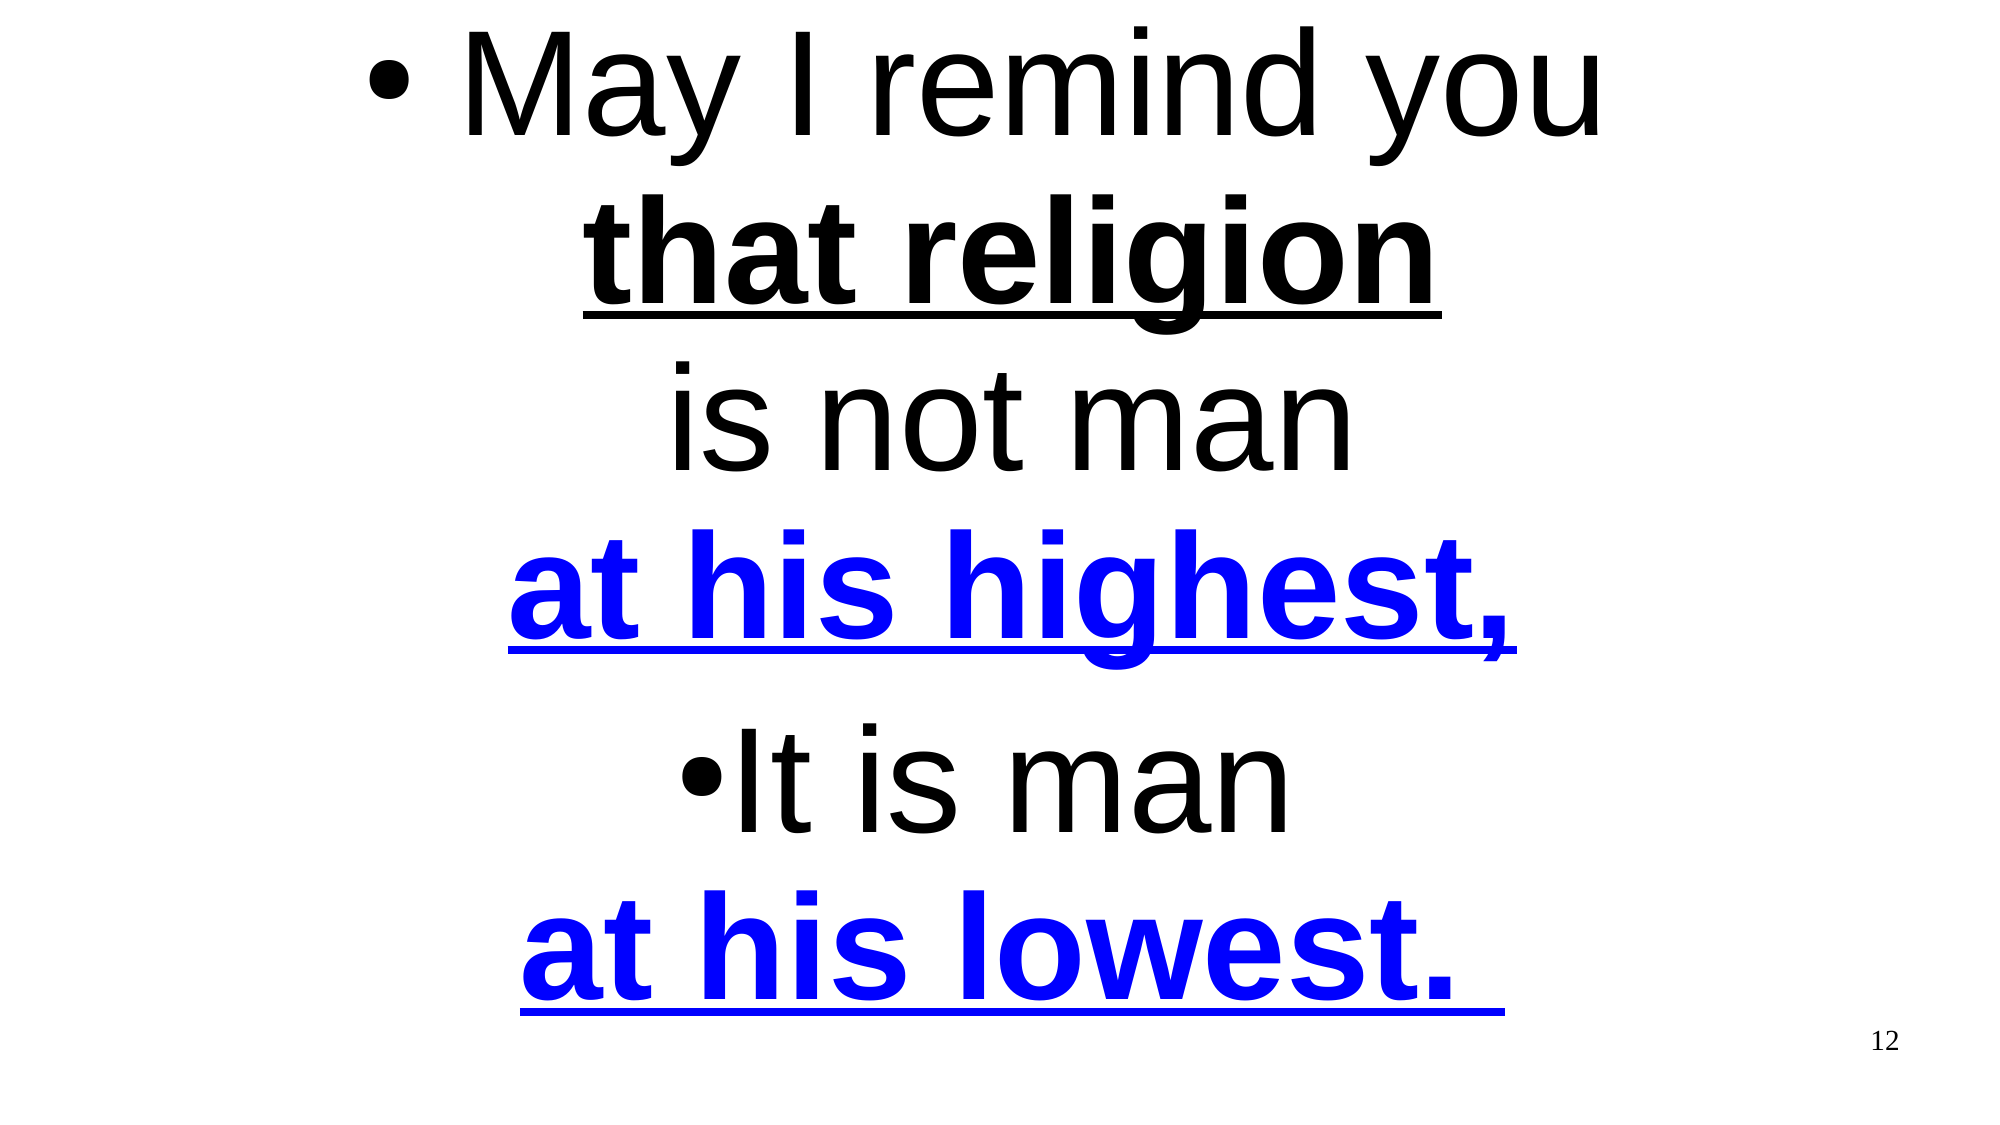

# May I remind you that religion is not man at his highest,
It is man
at his lowest.
12